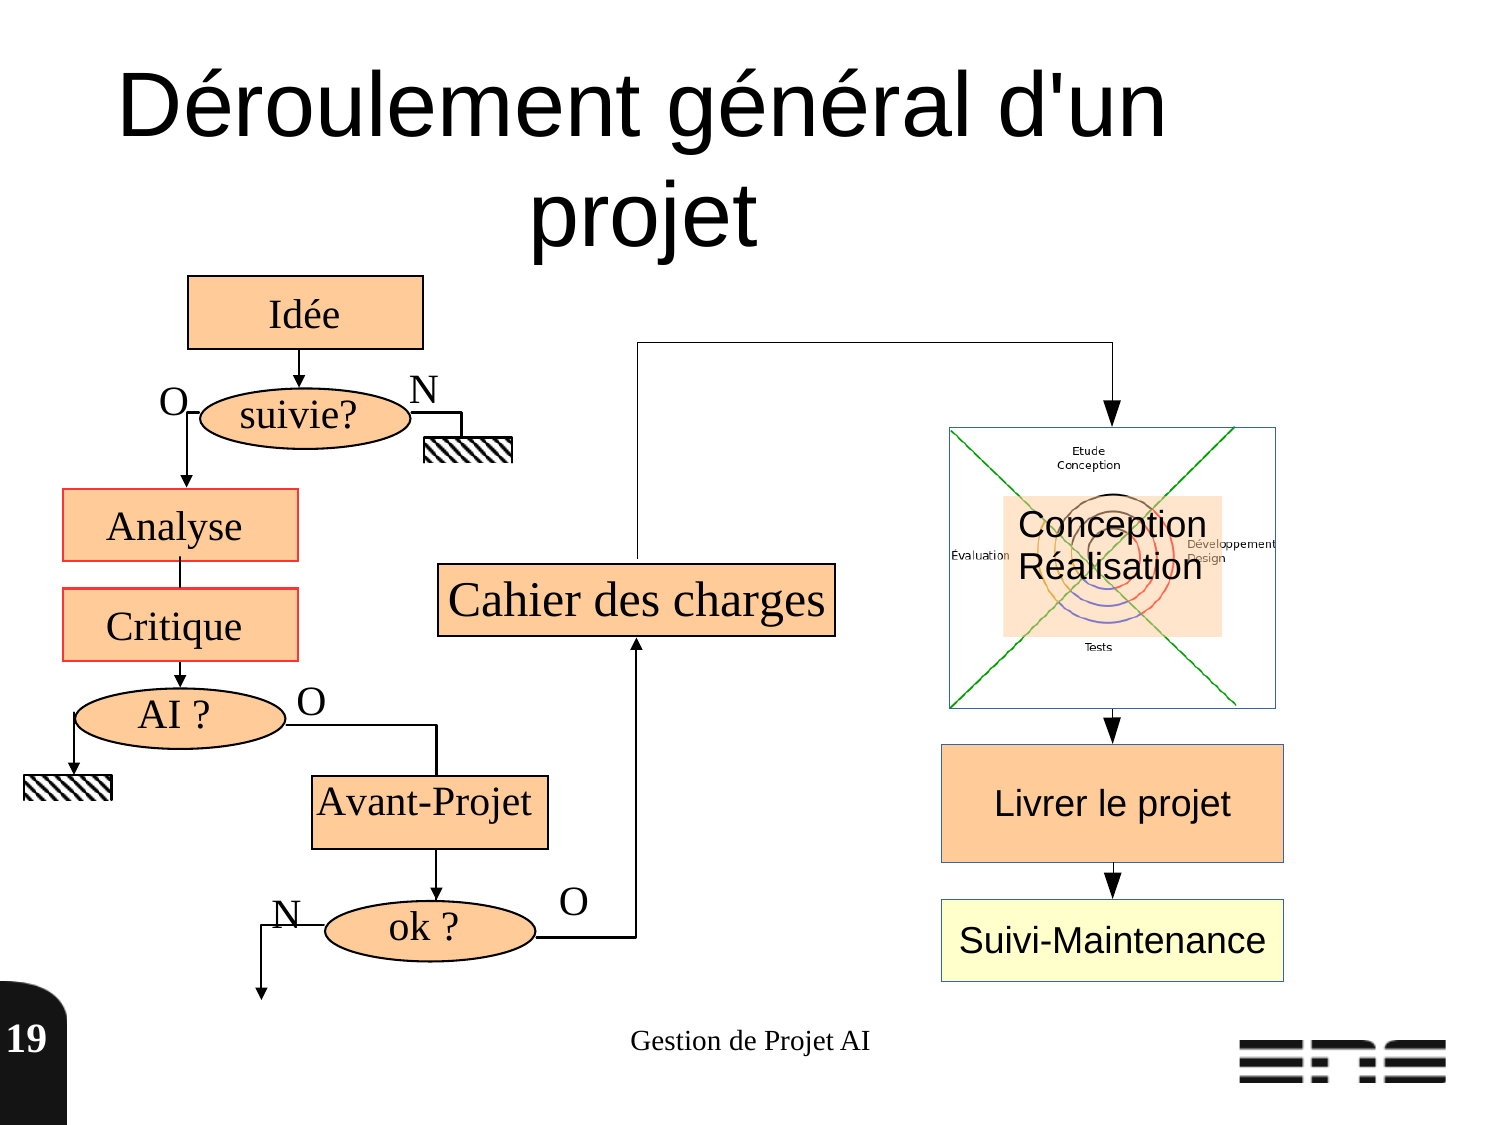

# Déroulement général d'un projet
Idée
N
O
suivie?
Analyse
Conception
Réalisation
Cahier des charges
Critique
O
AI ?
Livrer le projet
Avant-Projet
O
N
ok ?
Suivi-Maintenance
19
Gestion de Projet AI